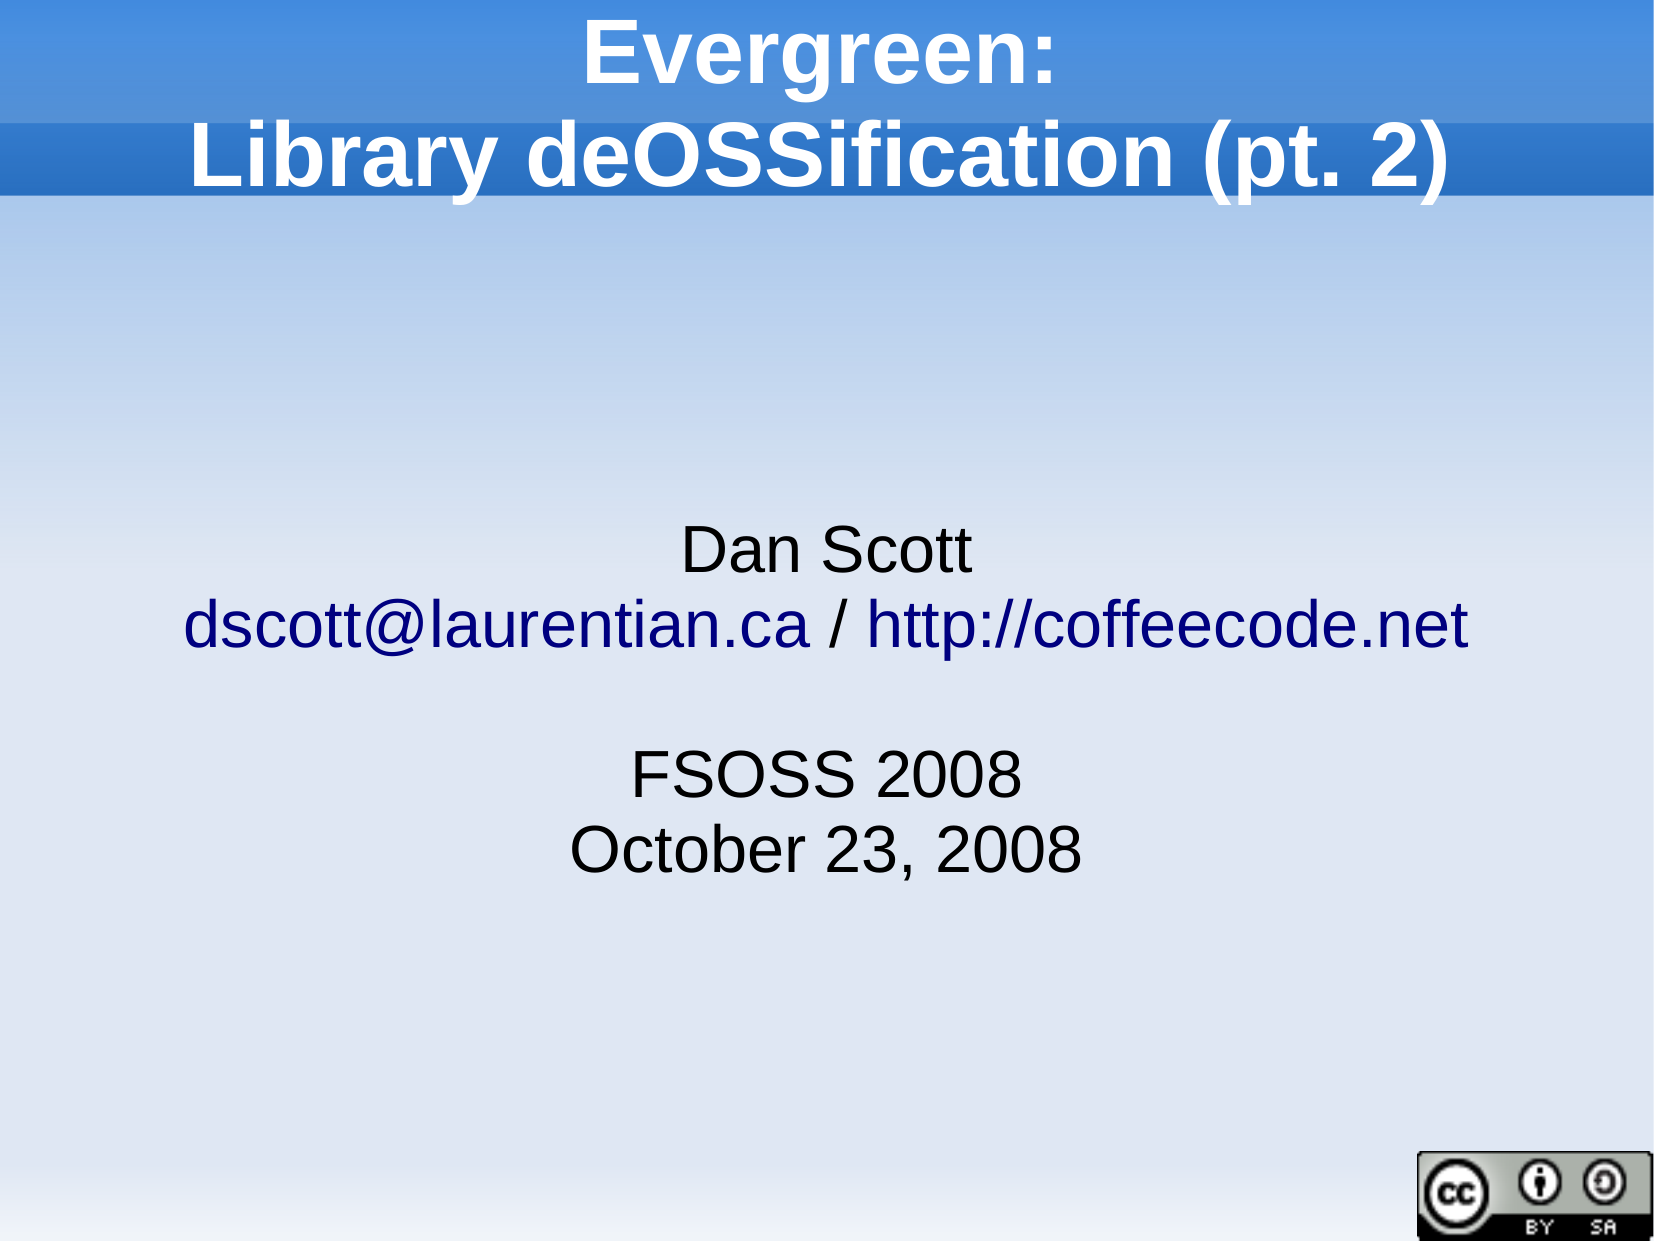

# Evergreen: Library deOSSification (pt. 2)
Dan Scott
dscott@laurentian.ca / http://coffeecode.net
FSOSS 2008
October 23, 2008